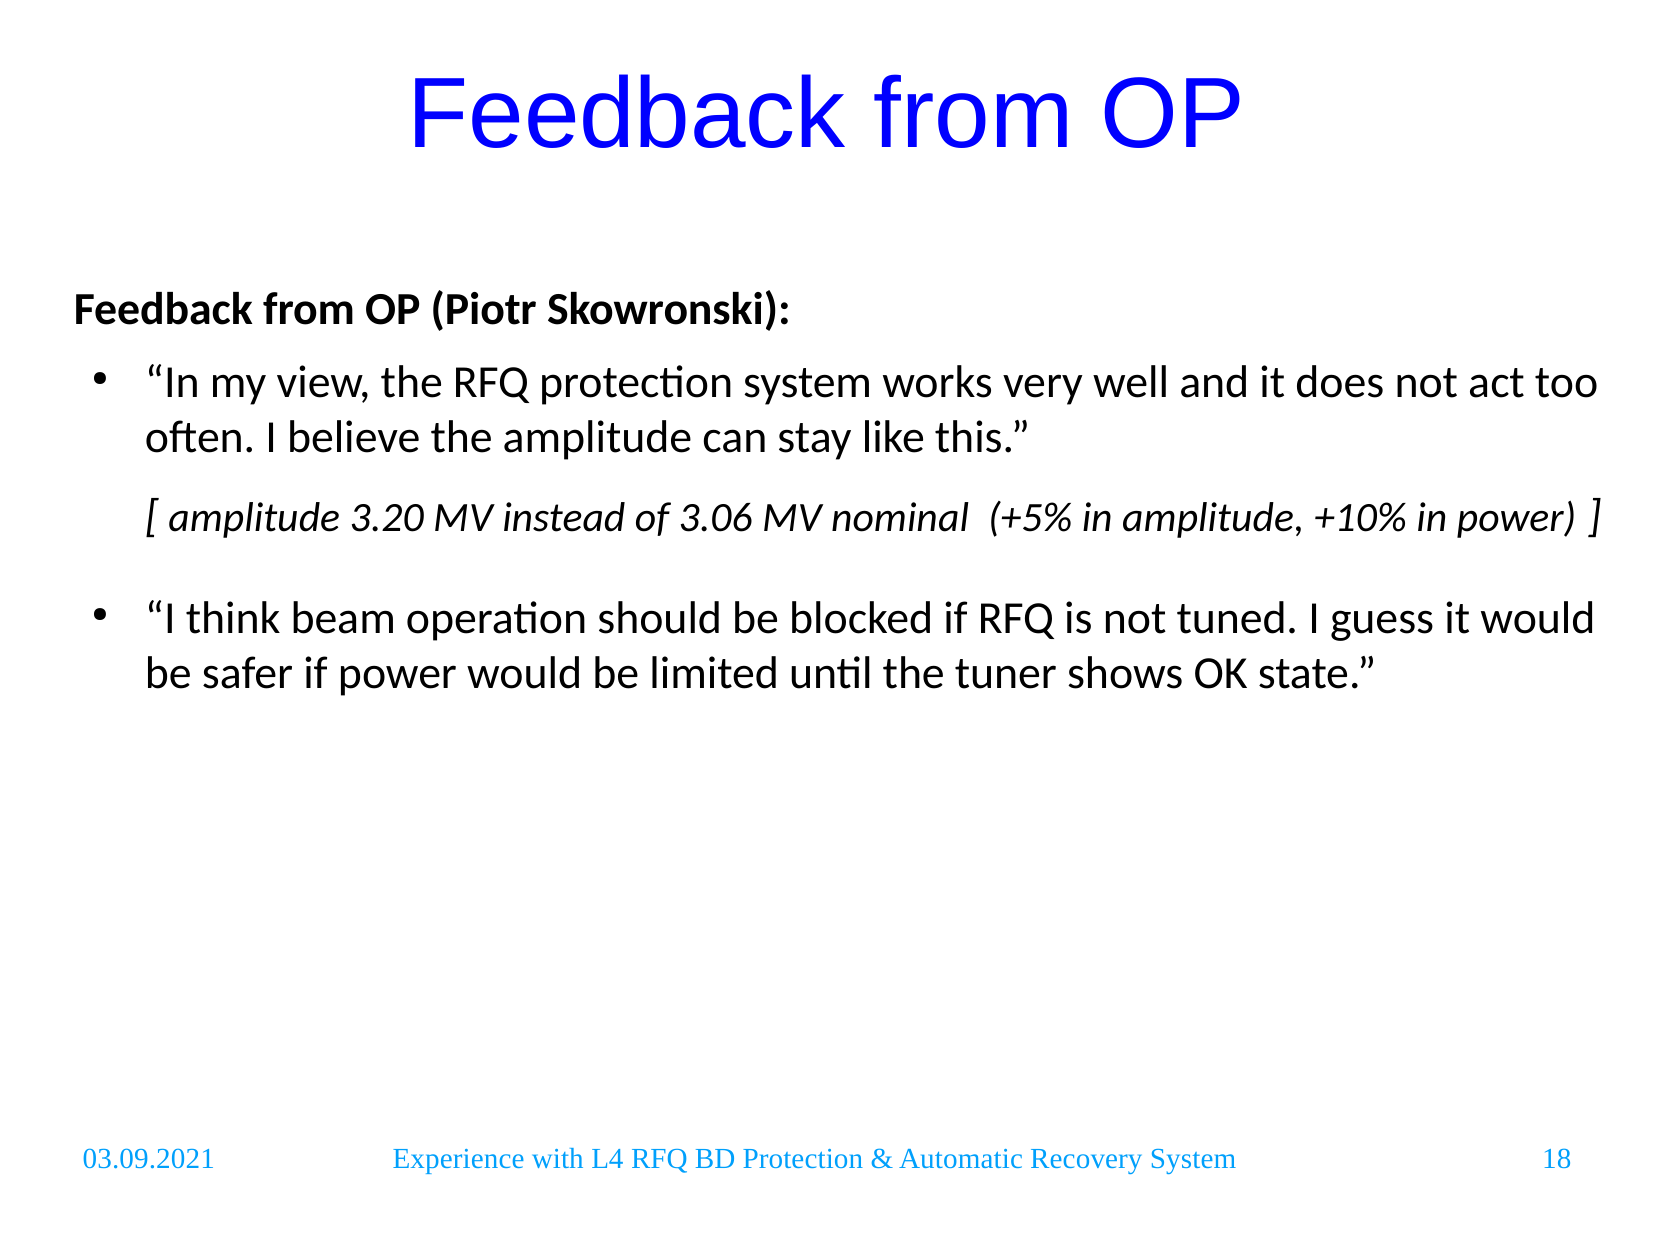

# Feedback from OP
Feedback from OP (Piotr Skowronski):
“In my view, the RFQ protection system works very well and it does not act too often. I believe the amplitude can stay like this.”
[ amplitude 3.20 MV instead of 3.06 MV nominal (+5% in amplitude, +10% in power) ]
“I think beam operation should be blocked if RFQ is not tuned. I guess it would be safer if power would be limited until the tuner shows OK state.”
03.09.2021
Experience with L4 RFQ BD Protection & Automatic Recovery System
18